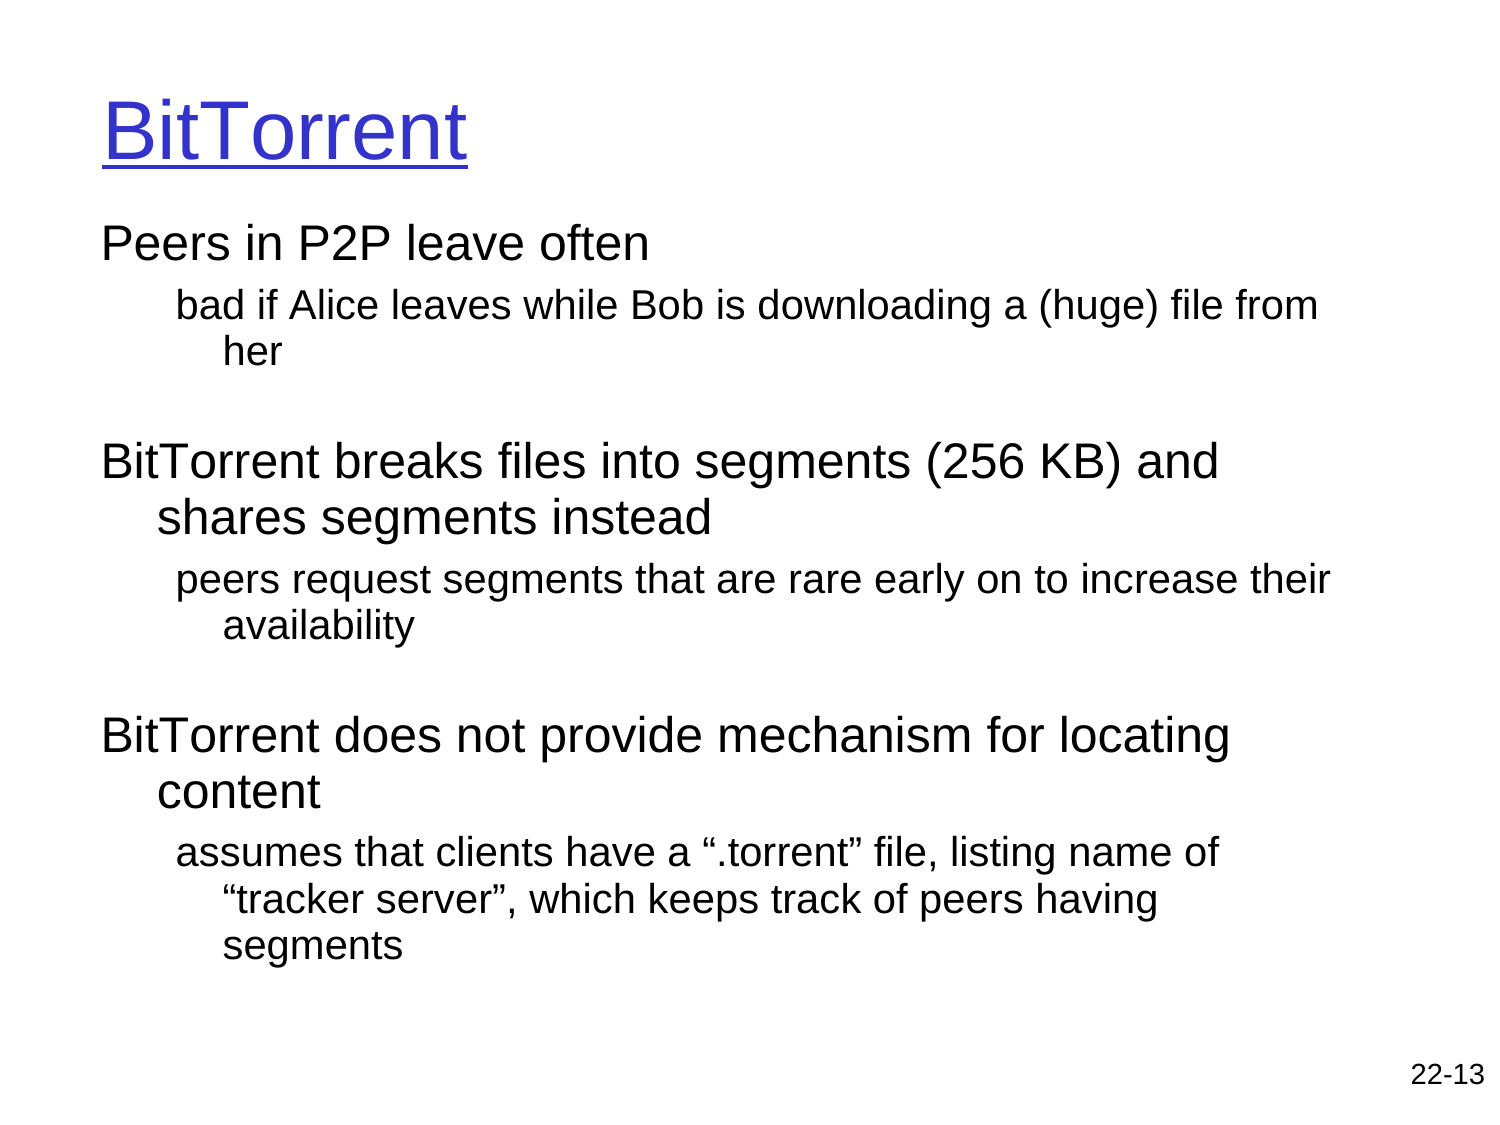

# BitTorrent
Peers in P2P leave often
bad if Alice leaves while Bob is downloading a (huge) file from her
BitTorrent breaks files into segments (256 KB) and shares segments instead
peers request segments that are rare early on to increase their availability
BitTorrent does not provide mechanism for locating content
assumes that clients have a “.torrent” file, listing name of “tracker server”, which keeps track of peers having segments
13